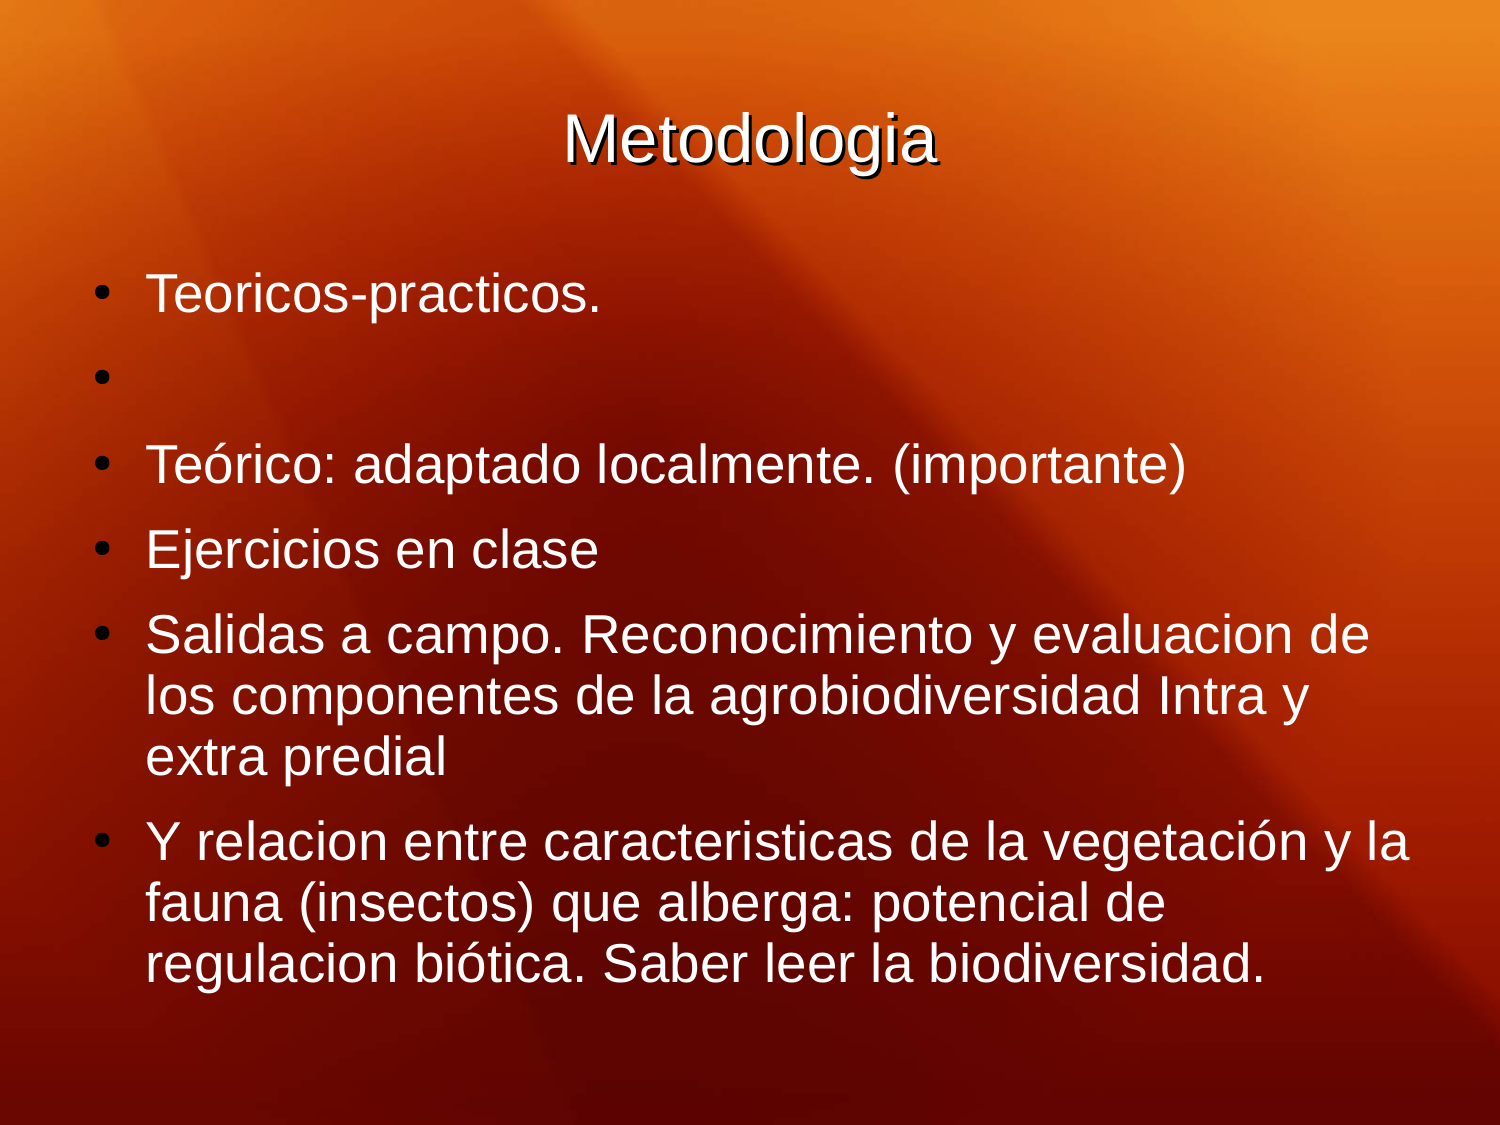

# Metodologia
Teoricos-practicos.
Teórico: adaptado localmente. (importante)
Ejercicios en clase
Salidas a campo. Reconocimiento y evaluacion de los componentes de la agrobiodiversidad Intra y extra predial
Y relacion entre caracteristicas de la vegetación y la fauna (insectos) que alberga: potencial de regulacion biótica. Saber leer la biodiversidad.